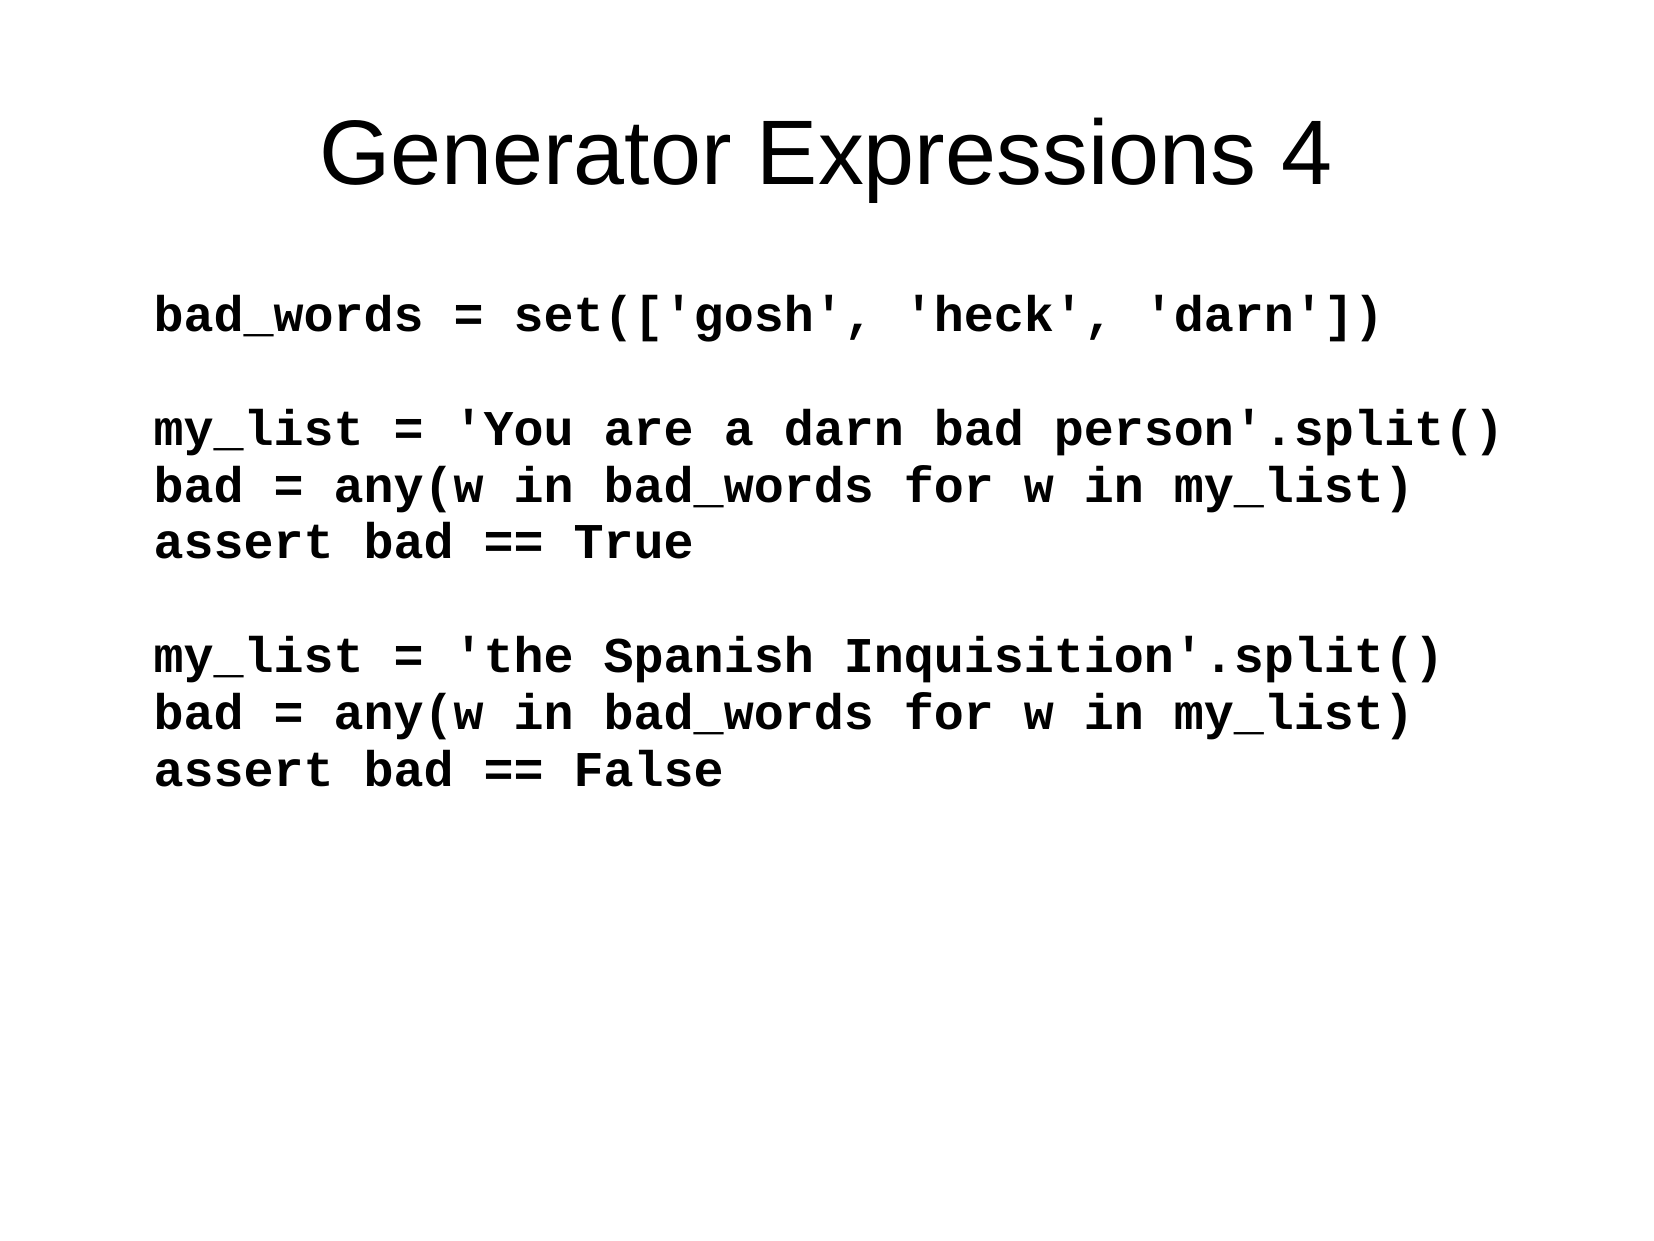

# Generator Expressions 4
bad_words = set(['gosh', 'heck', 'darn'])
my_list = 'You are a darn bad person'.split()
bad = any(w in bad_words for w in my_list)
assert bad == True
my_list = 'the Spanish Inquisition'.split()
bad = any(w in bad_words for w in my_list)
assert bad == False